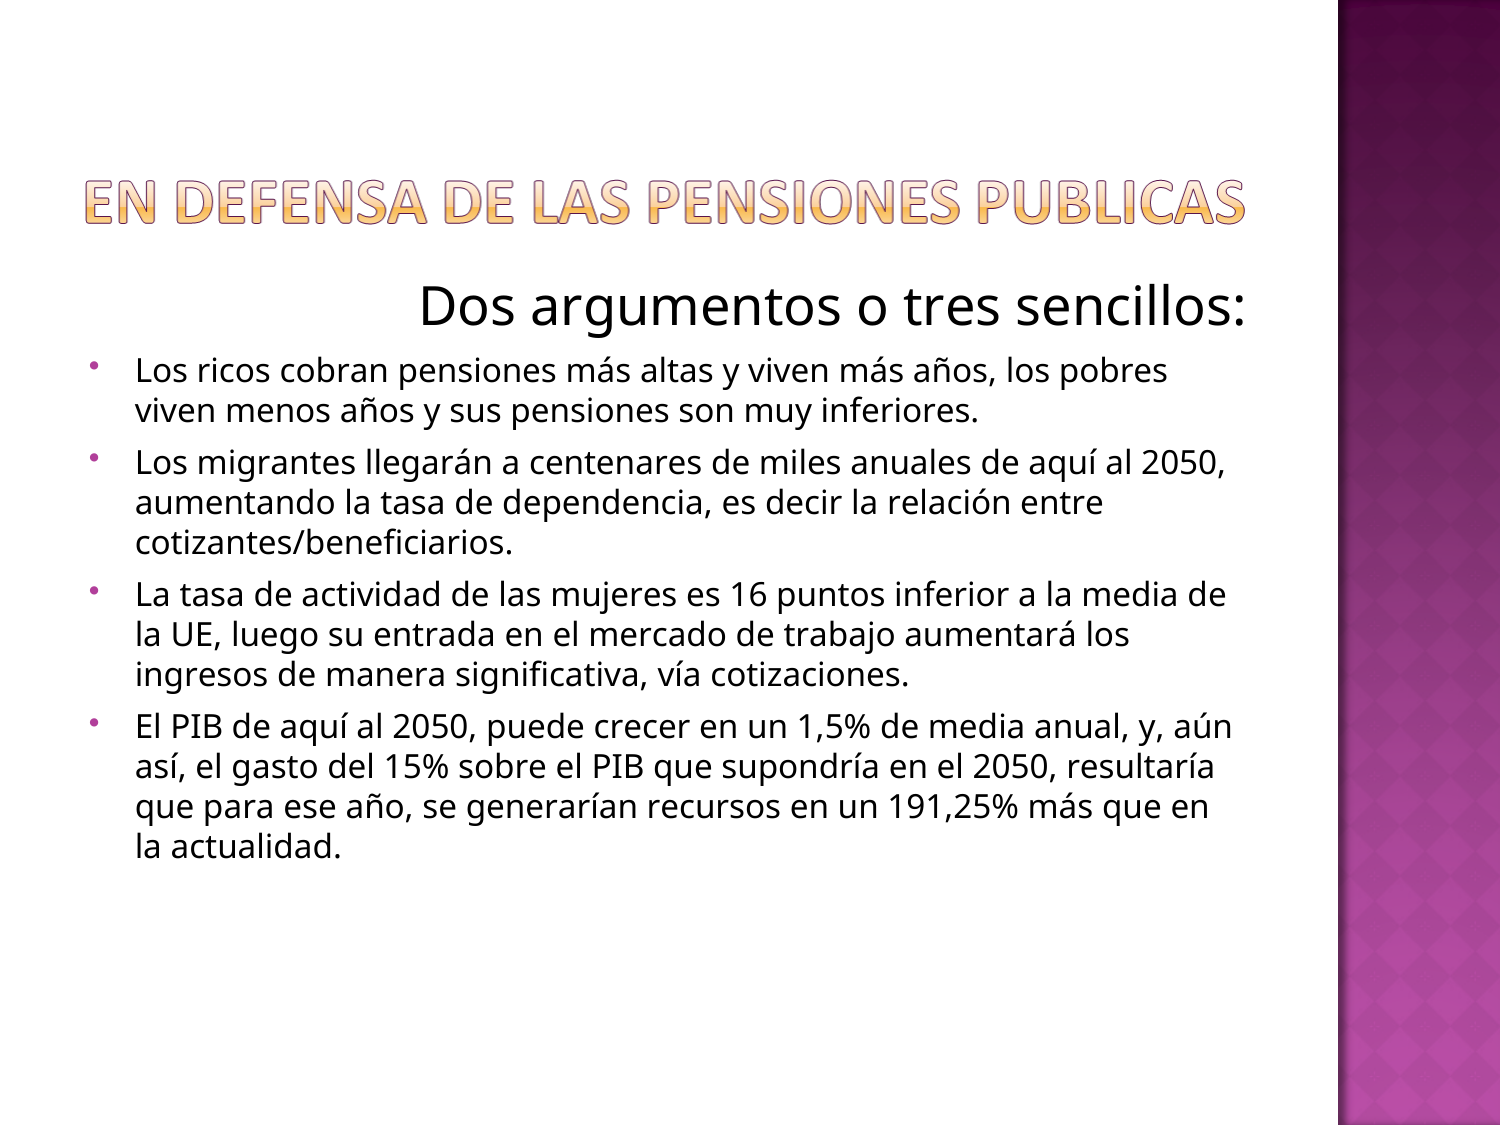

# Dos argumentos o tres sencillos:
Los ricos cobran pensiones más altas y viven más años, los pobres viven menos años y sus pensiones son muy inferiores.
Los migrantes llegarán a centenares de miles anuales de aquí al 2050, aumentando la tasa de dependencia, es decir la relación entre cotizantes/beneficiarios.
La tasa de actividad de las mujeres es 16 puntos inferior a la media de la UE, luego su entrada en el mercado de trabajo aumentará los ingresos de manera significativa, vía cotizaciones.
El PIB de aquí al 2050, puede crecer en un 1,5% de media anual, y, aún así, el gasto del 15% sobre el PIB que supondría en el 2050, resultaría que para ese año, se generarían recursos en un 191,25% más que en la actualidad.